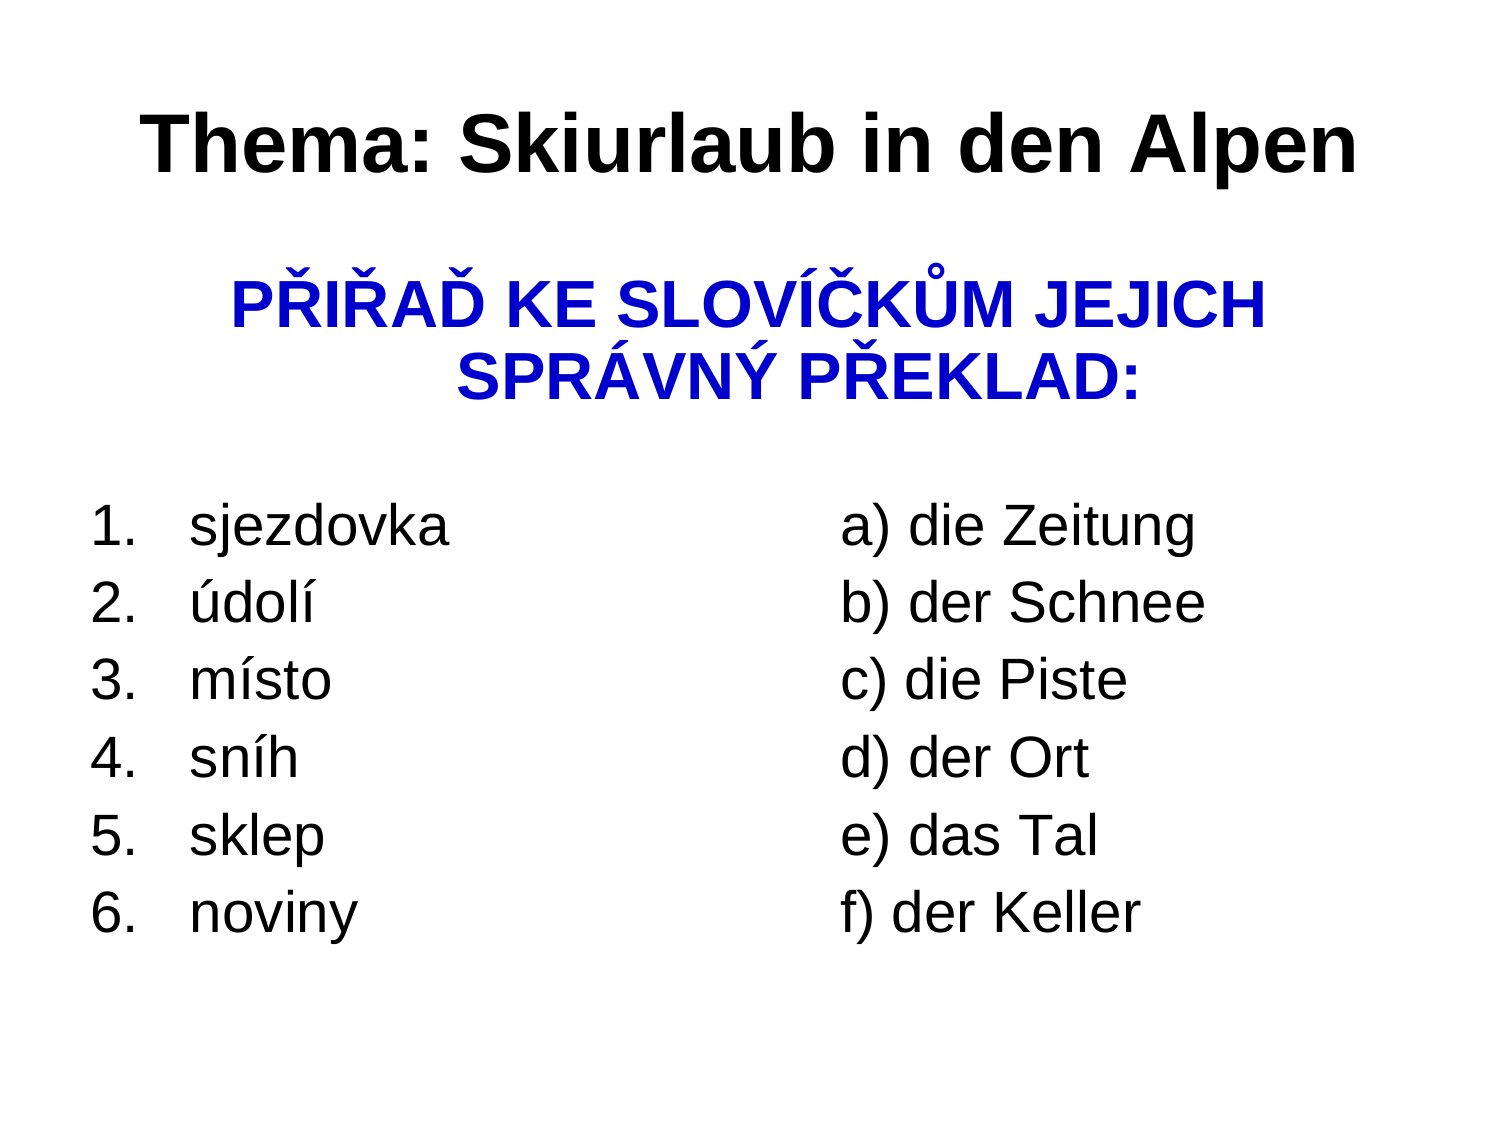

# Thema: Skiurlaub in den Alpen
PŘIŘAĎ KE SLOVÍČKŮM JEJICH SPRÁVNÝ PŘEKLAD:
sjezdovka			a) die Zeitung
údolí				b) der Schnee
místo				c) die Piste
sníh				d) der Ort
sklep				e) das Tal
noviny				f) der Keller